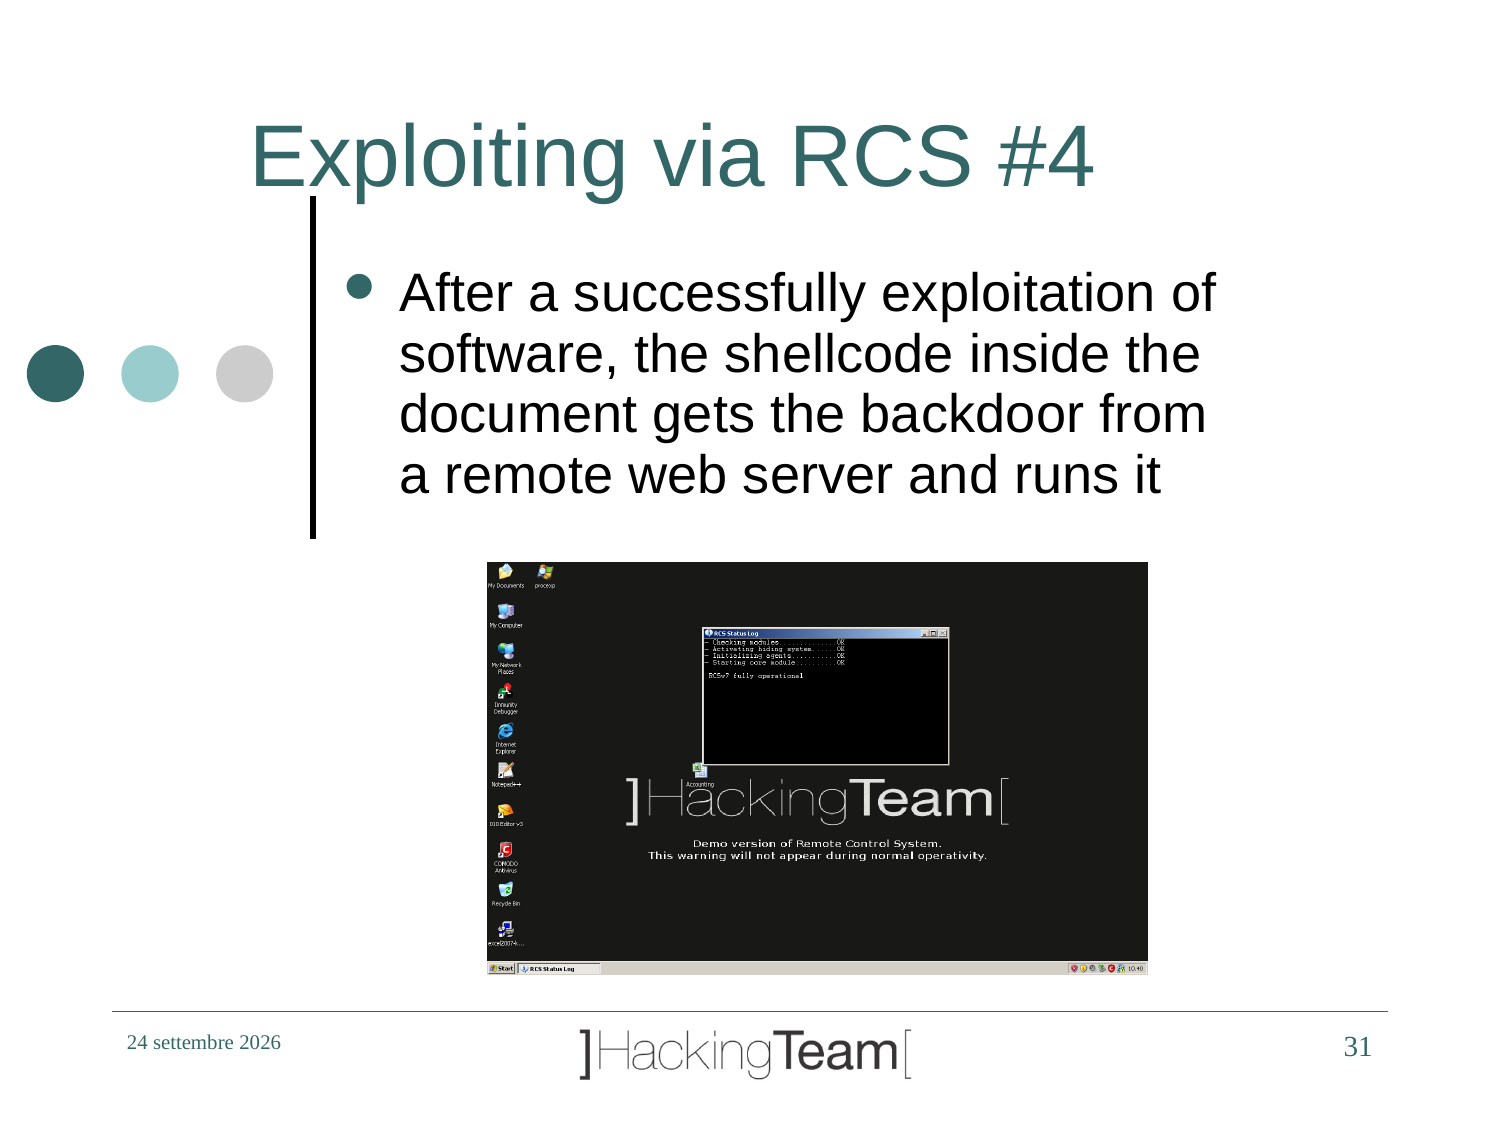

# Exploiting via RCS #4
After a successfully exploitation of software, the shellcode inside the document gets the backdoor from a remote web server and runs it
31